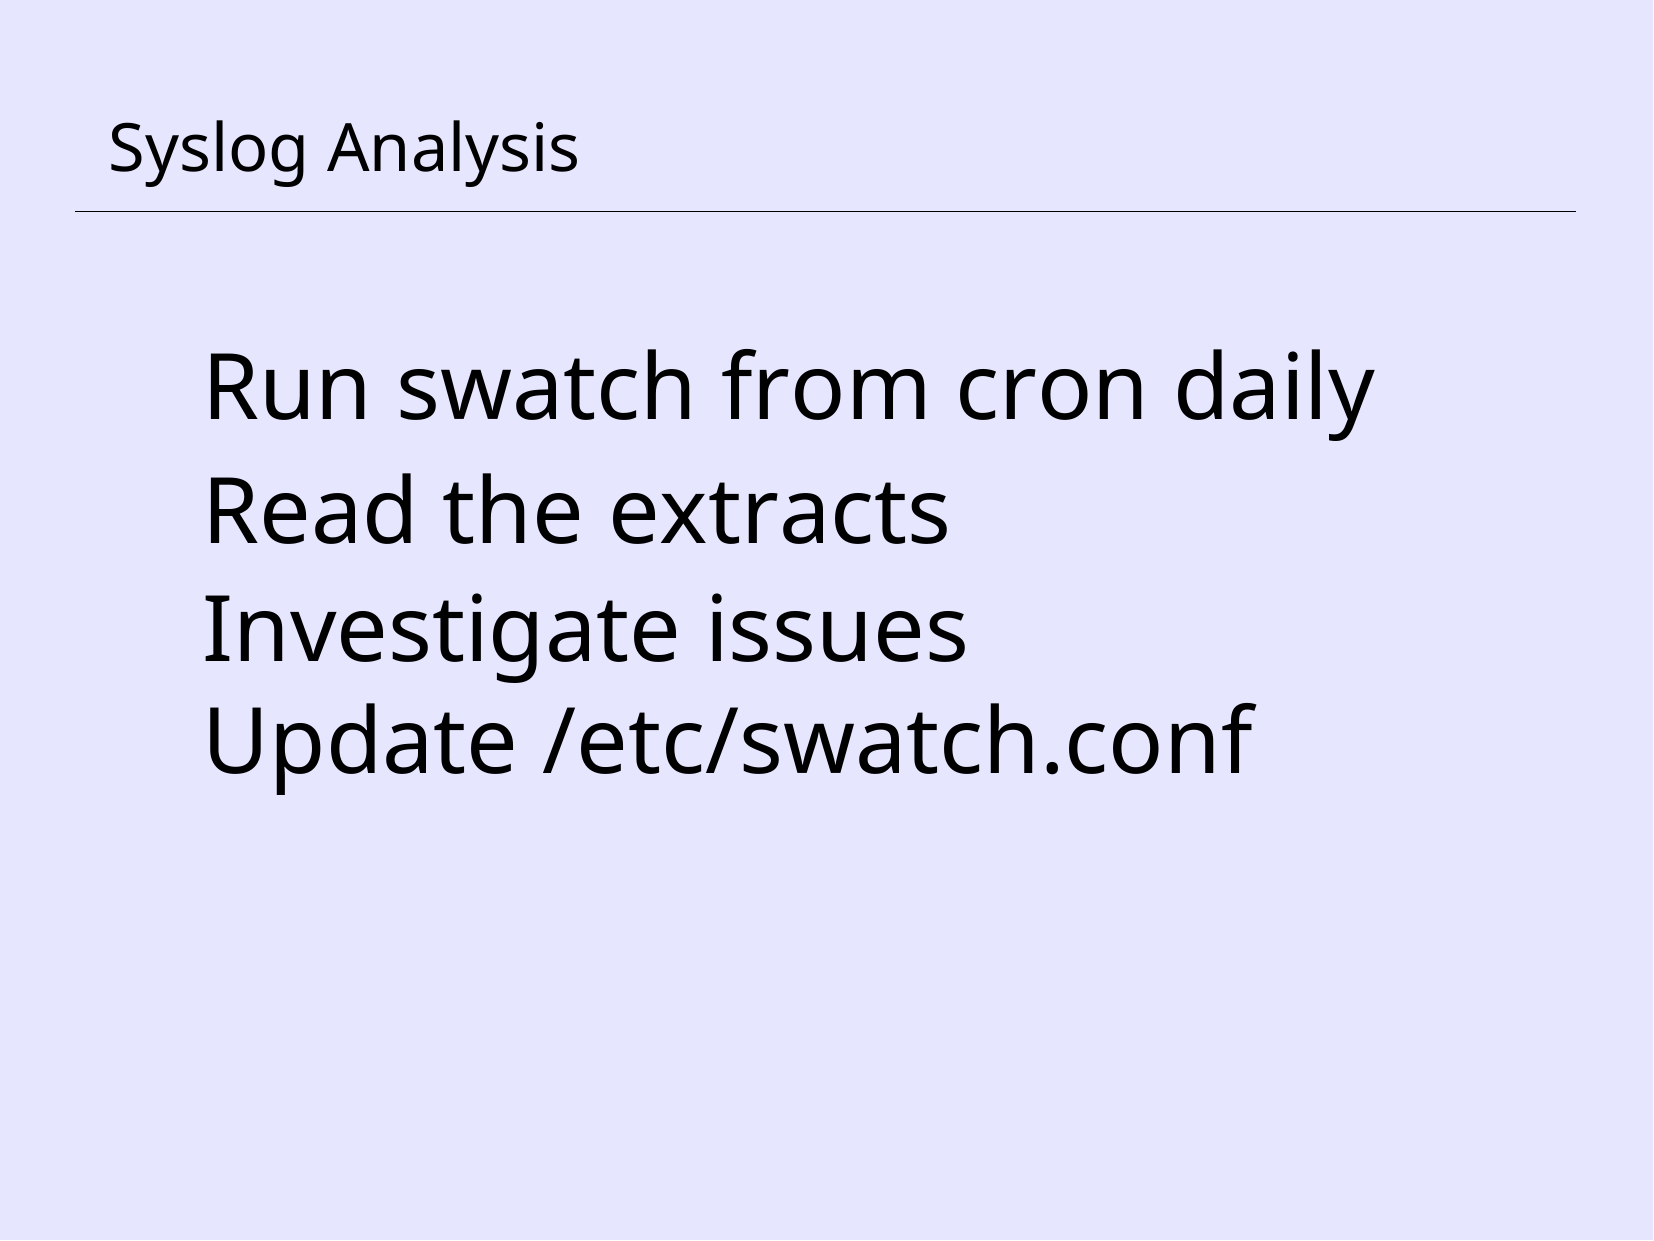

Syslog Analysis
Run swatch from cron daily
Read the extracts
Investigate issues
Update /etc/swatch.conf